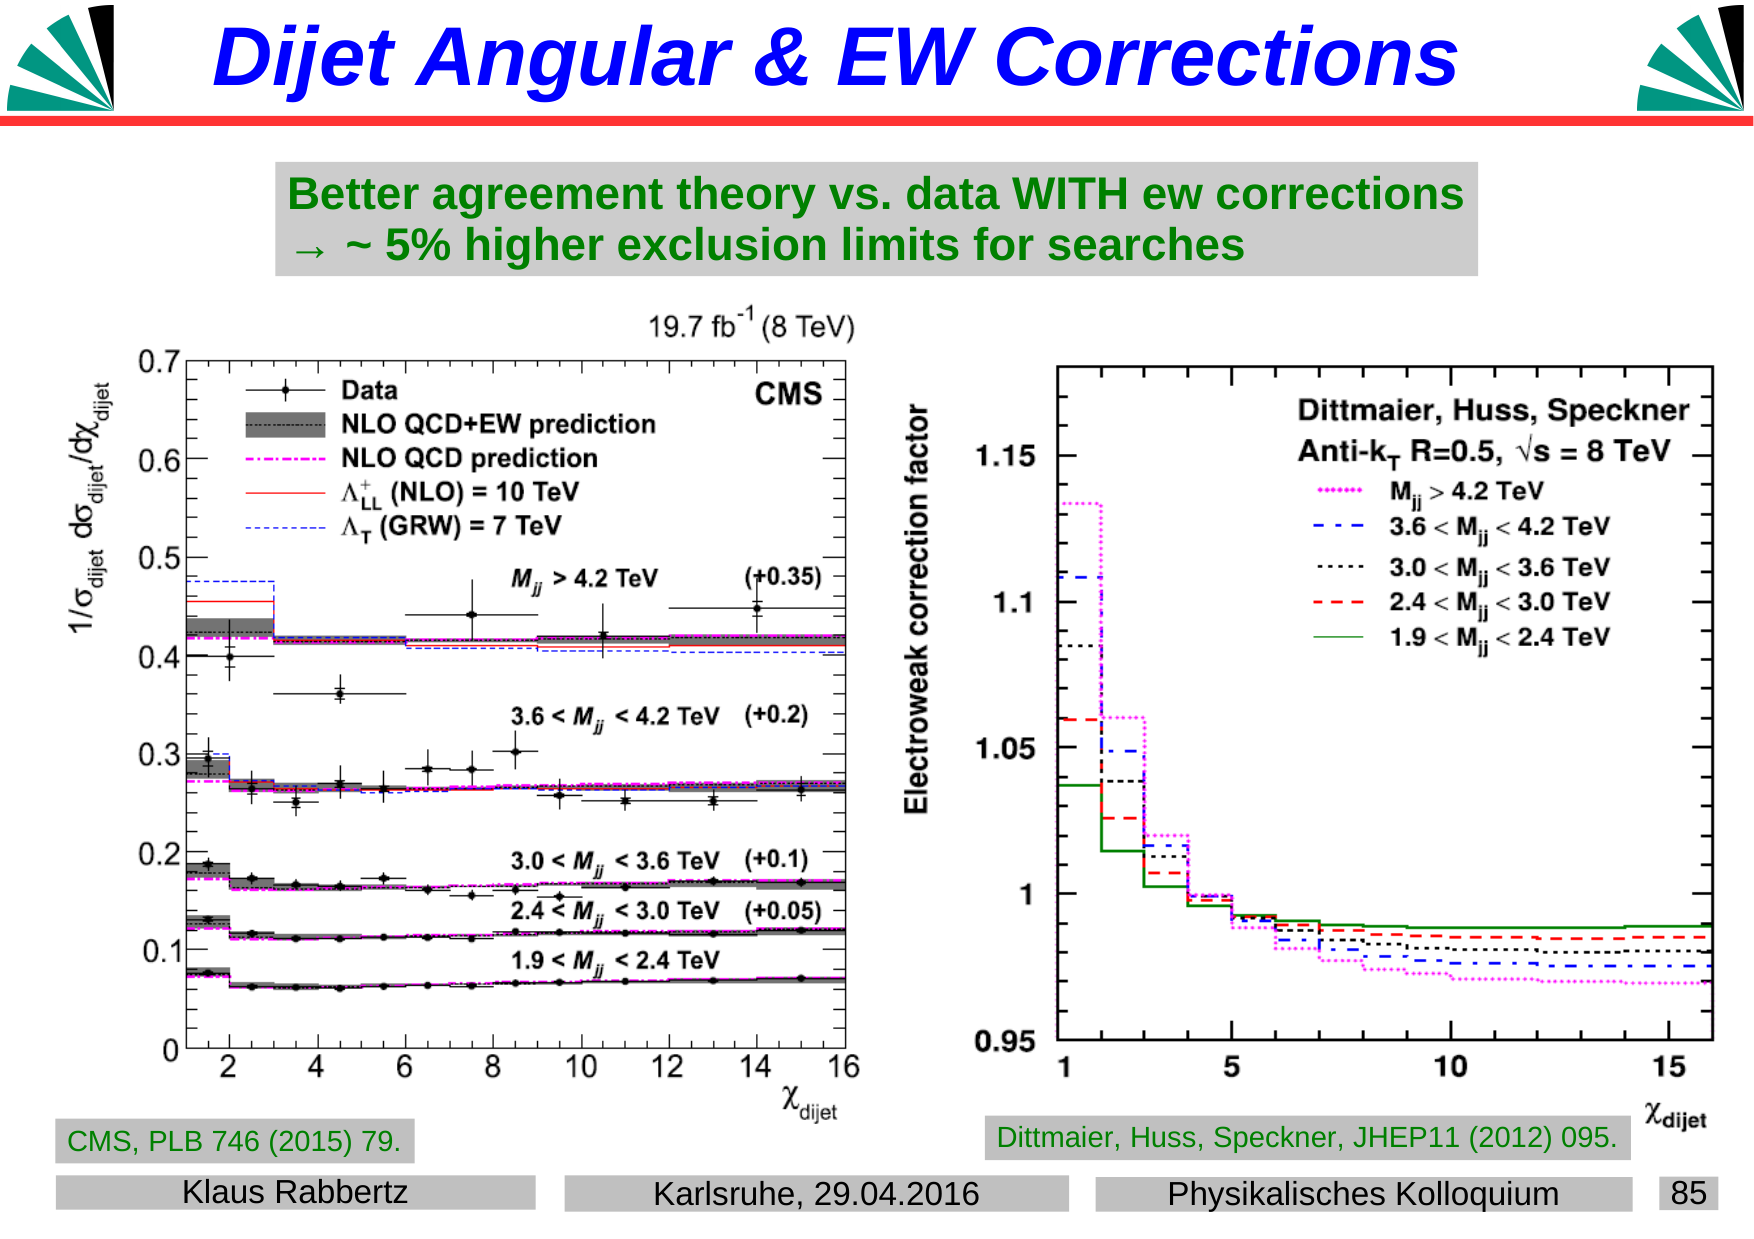

# Dijet Angular & EW Corrections
Better agreement theory vs. data WITH ew corrections
→ ~ 5% higher exclusion limits for searches
Dittmaier, Huss, Speckner, JHEP11 (2012) 095.
CMS, PLB 746 (2015) 79.